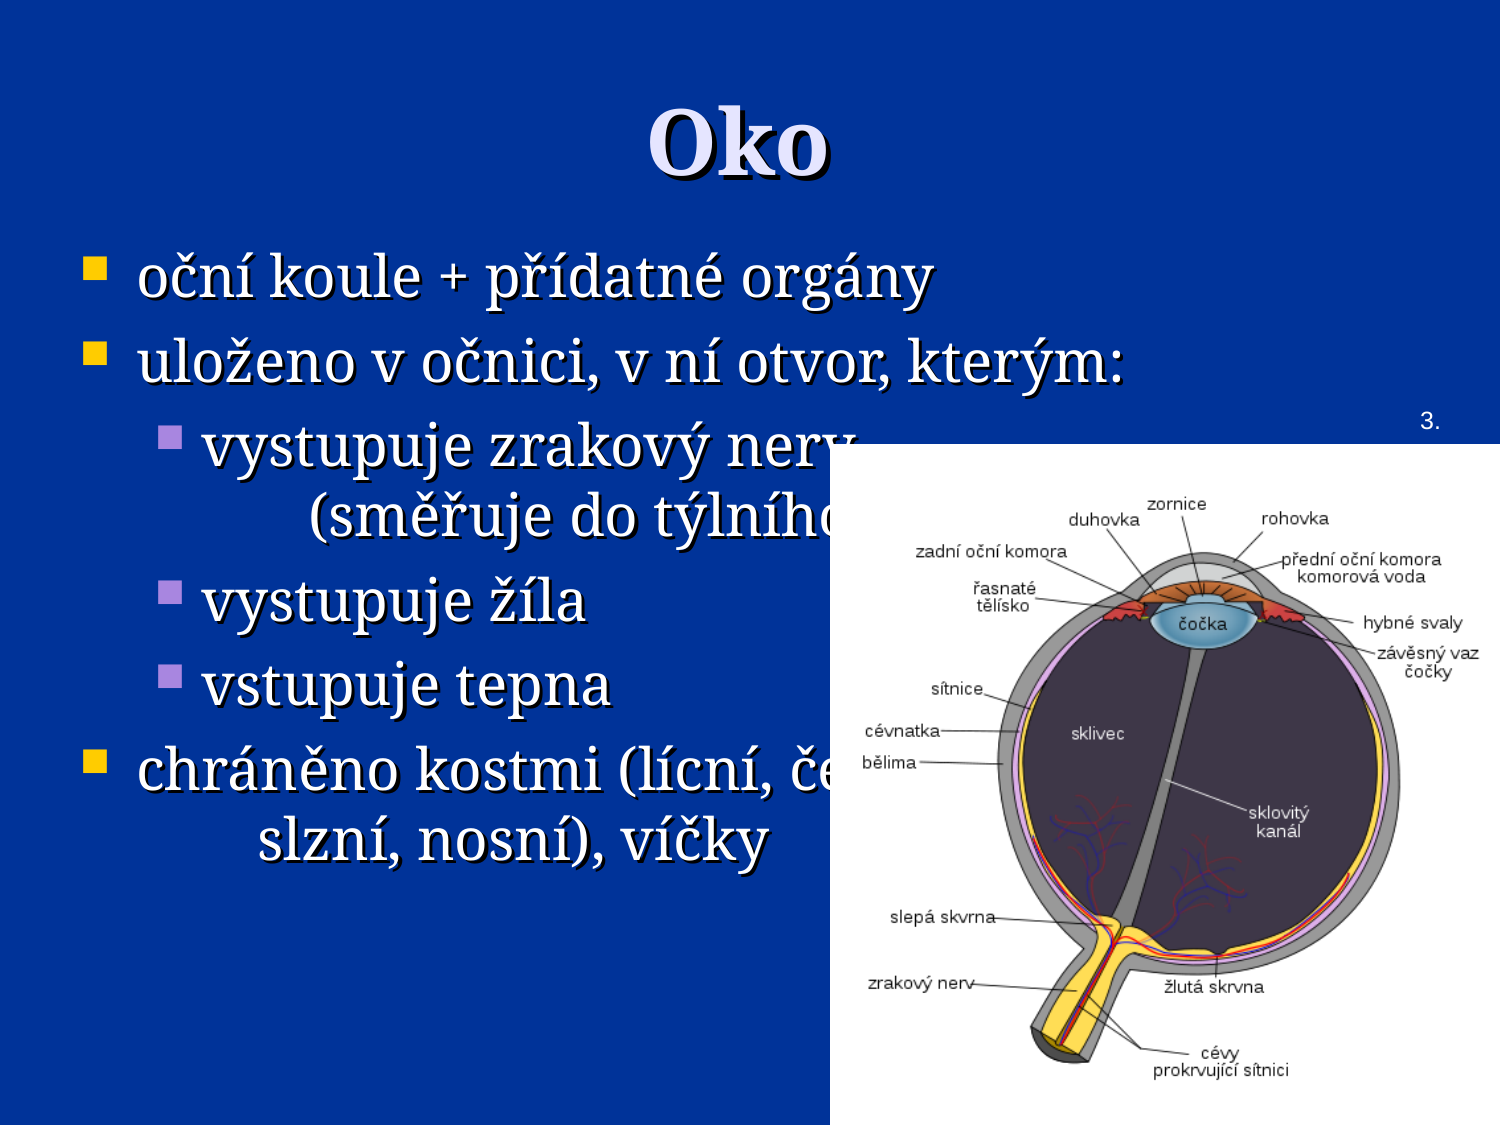

# Oko
oční koule + přídatné orgány
uloženo v očnici, v ní otvor, kterým:
vystupuje zrakový nerv (směřuje do týlního laloku)
vystupuje žíla
vstupuje tepna
chráněno kostmi (lícní, čelní, slzní, nosní), víčky
3.